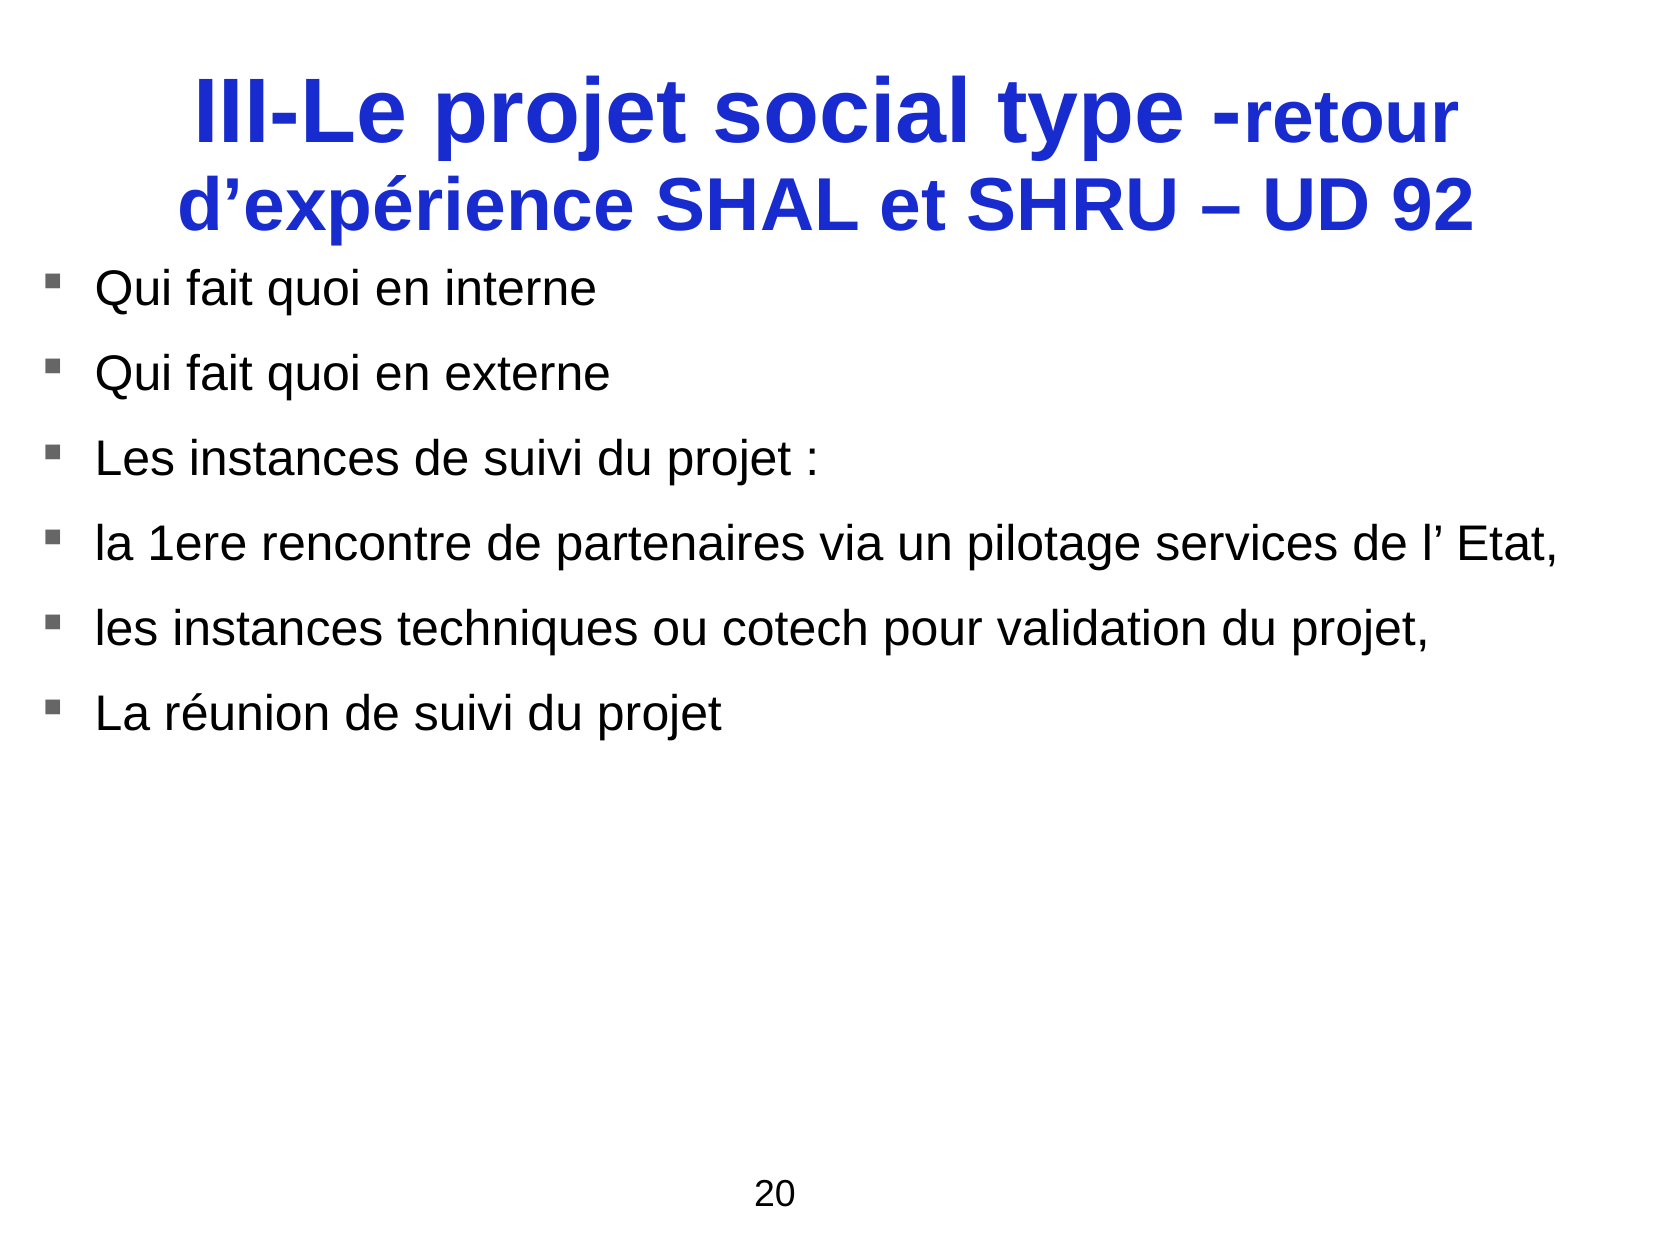

# III-Le projet social type -retour d’expérience SHAL et SHRU – UD 92
Qui fait quoi en interne
Qui fait quoi en externe
Les instances de suivi du projet :
la 1ere rencontre de partenaires via un pilotage services de l’ Etat,
les instances techniques ou cotech pour validation du projet,
La réunion de suivi du projet